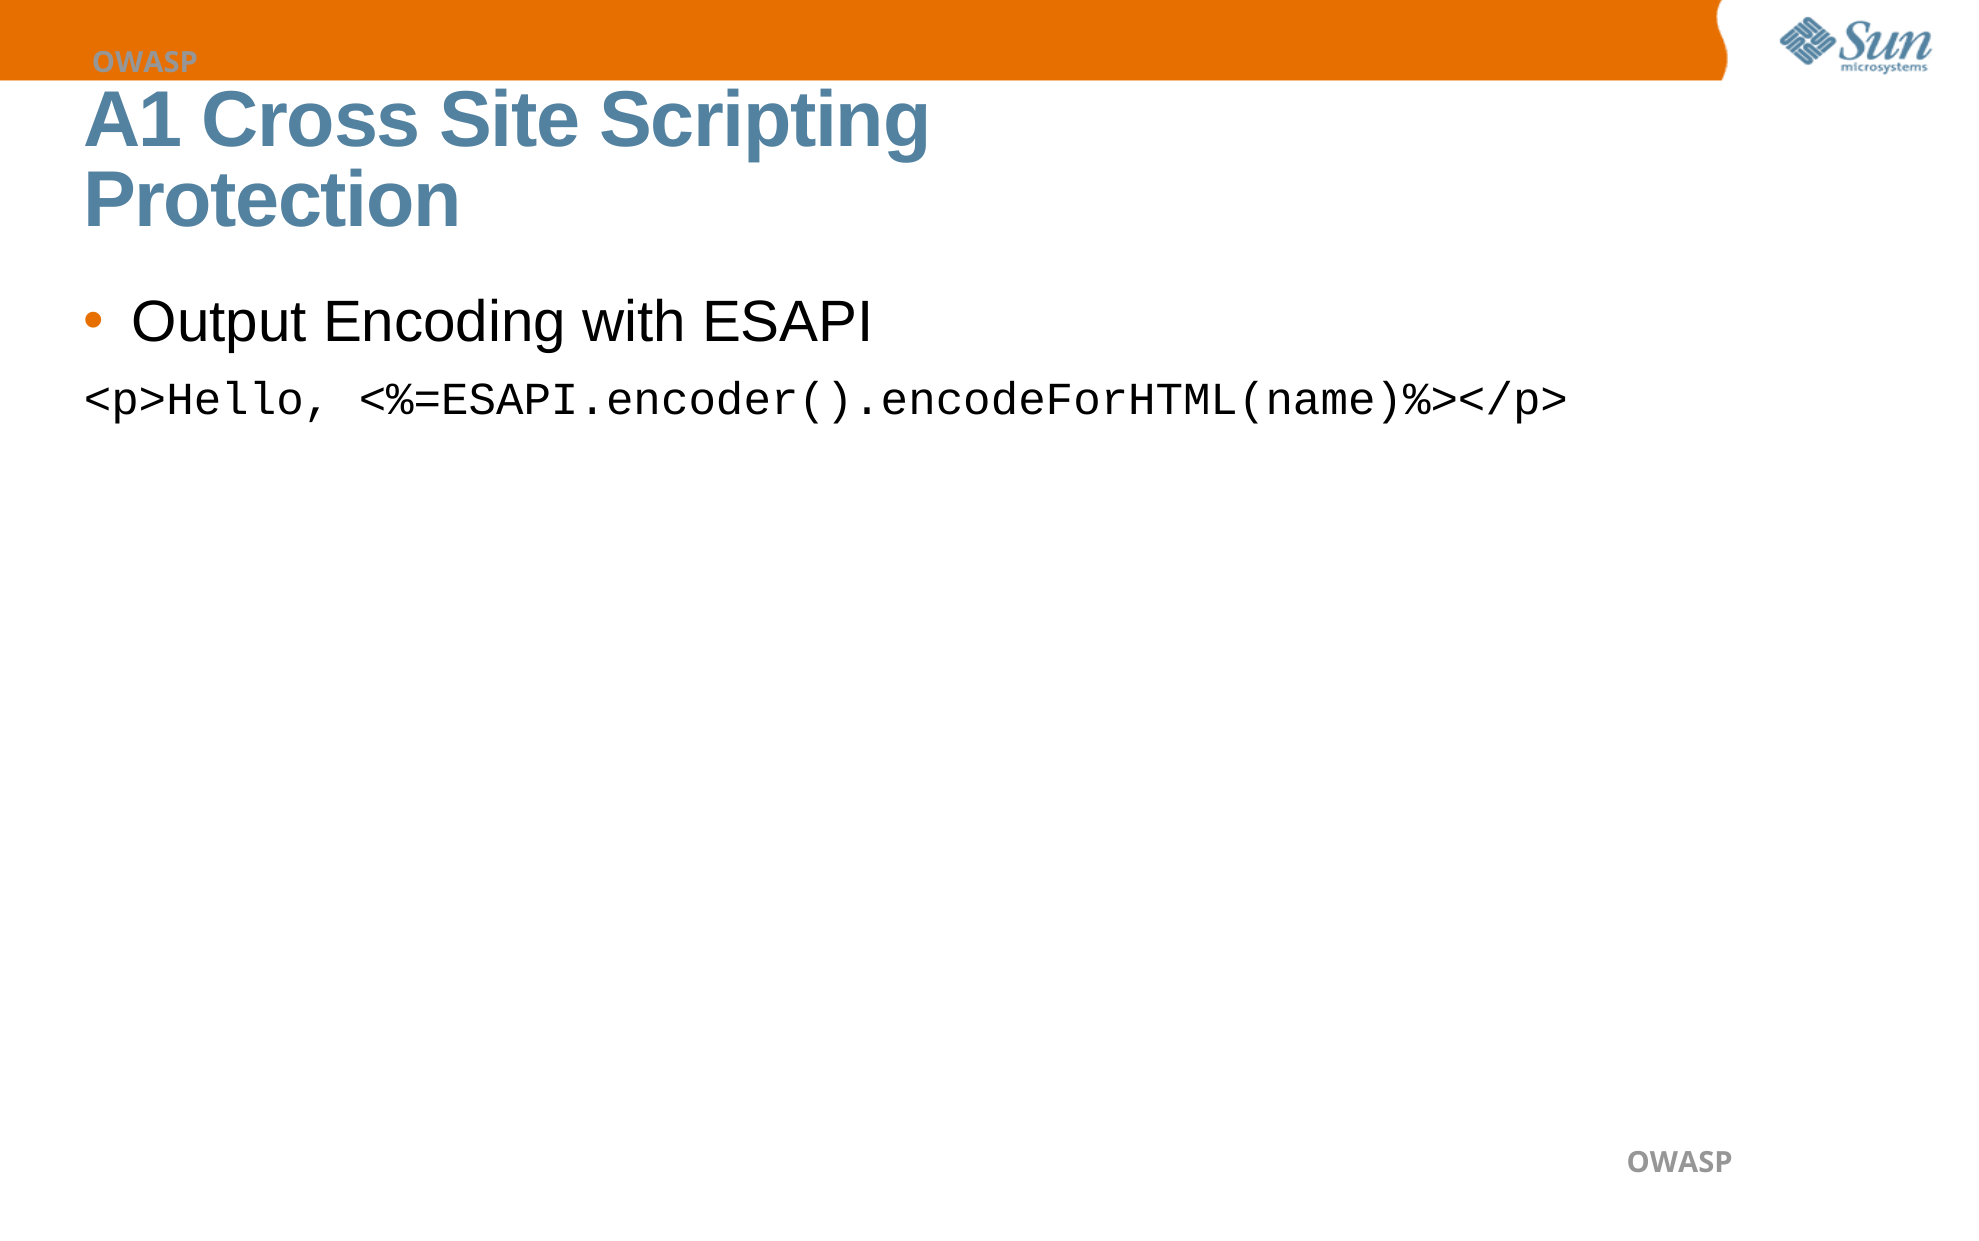

A1 Cross Site Scripting
Protection
# Output Encoding with ESAPI
<p>Hello, <%=ESAPI.encoder().encodeForHTML(name)%></p>